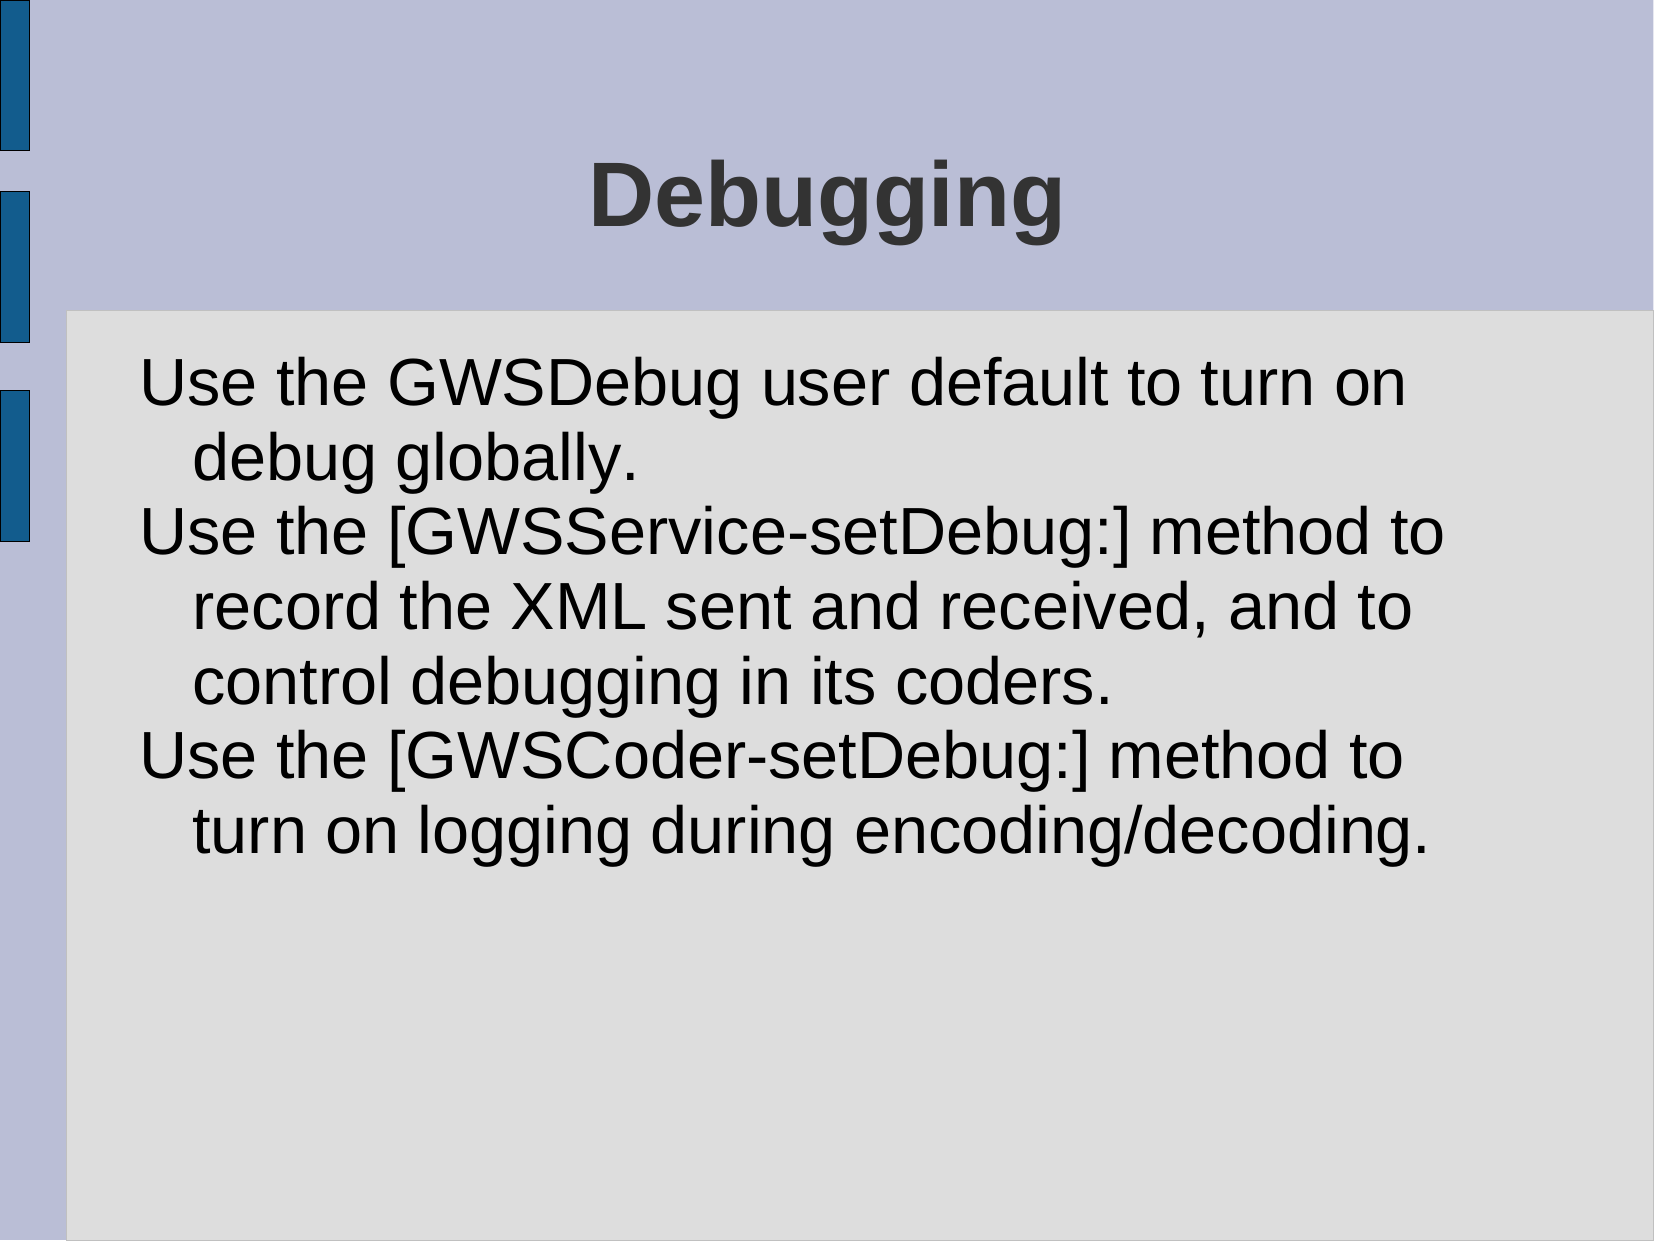

# Debugging
Use the GWSDebug user default to turn on debug globally.
Use the [GWSService-setDebug:] method to record the XML sent and received, and to control debugging in its coders.
Use the [GWSCoder-setDebug:] method to turn on logging during encoding/decoding.